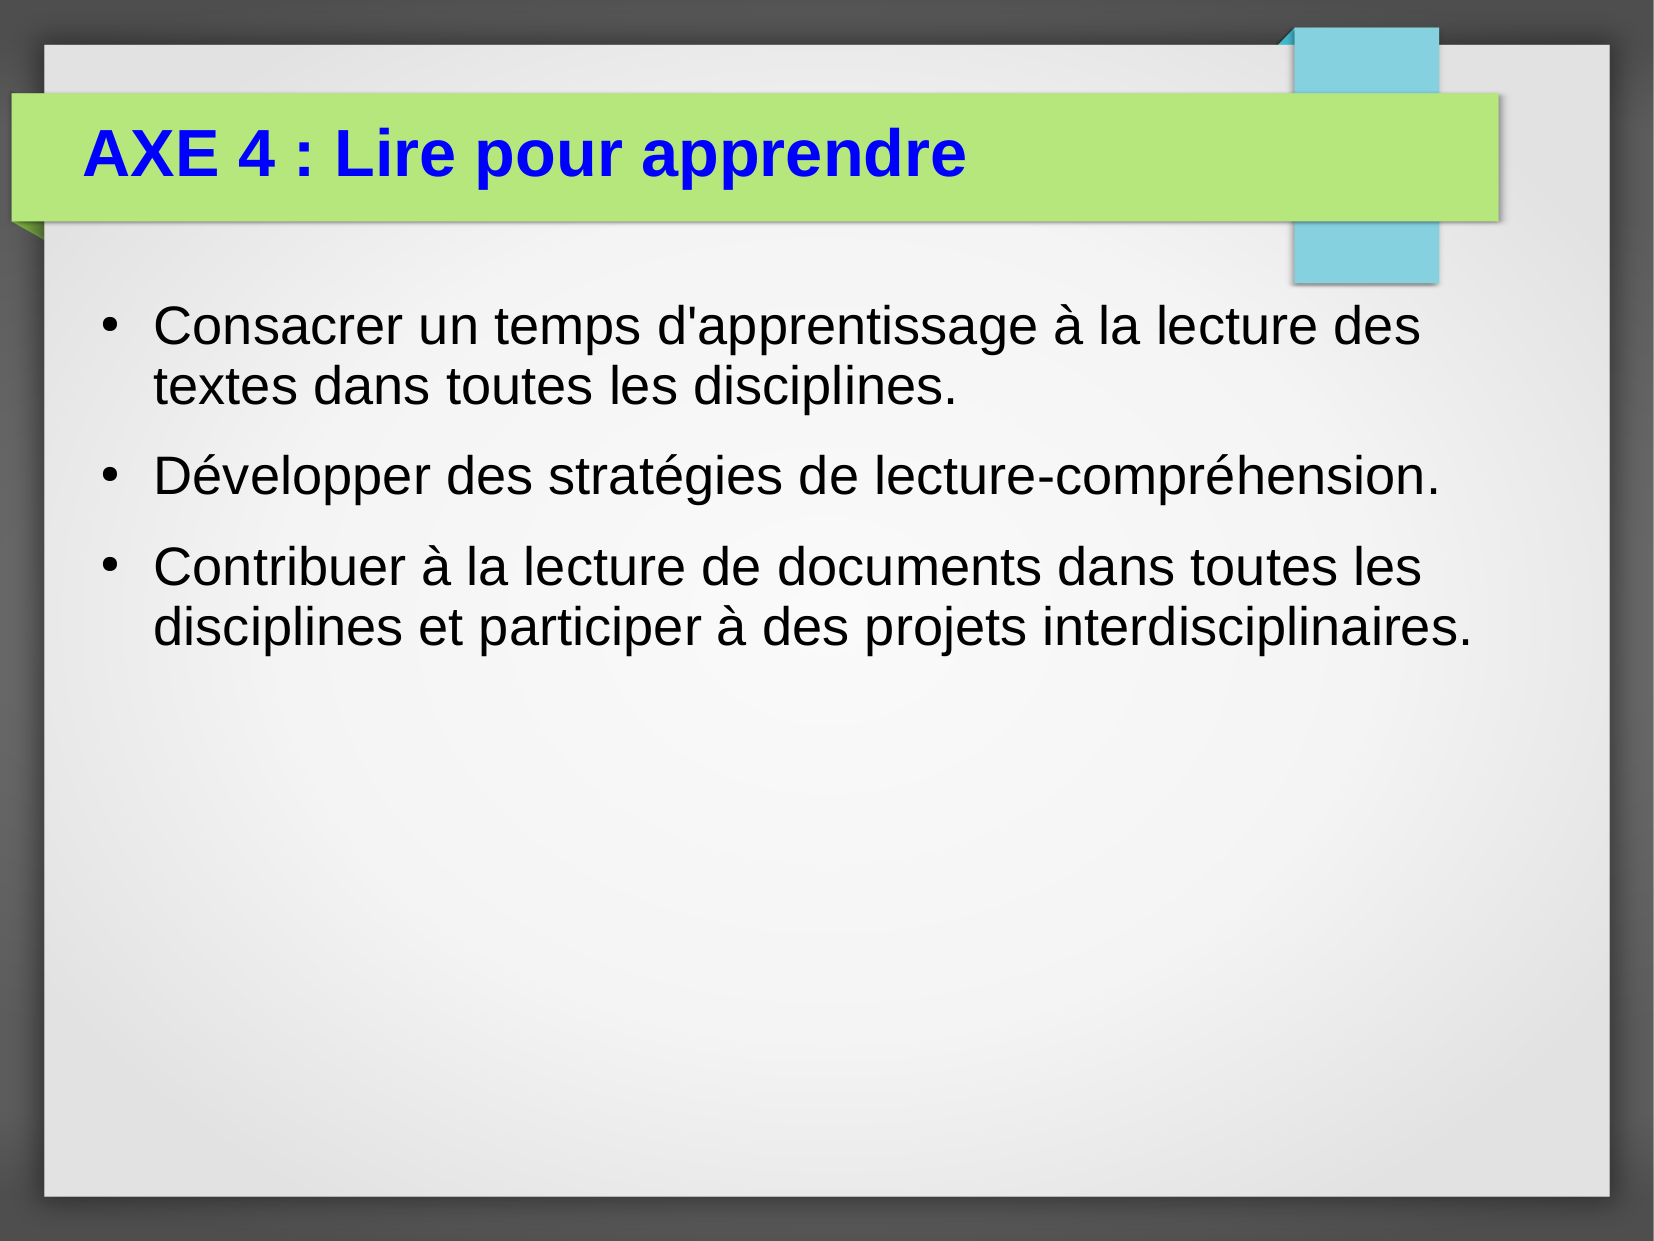

# AXE 4 : Lire pour apprendre
Consacrer un temps d'apprentissage à la lecture des textes dans toutes les disciplines.
Développer des stratégies de lecture-compréhension.
Contribuer à la lecture de documents dans toutes les disciplines et participer à des projets interdisciplinaires.